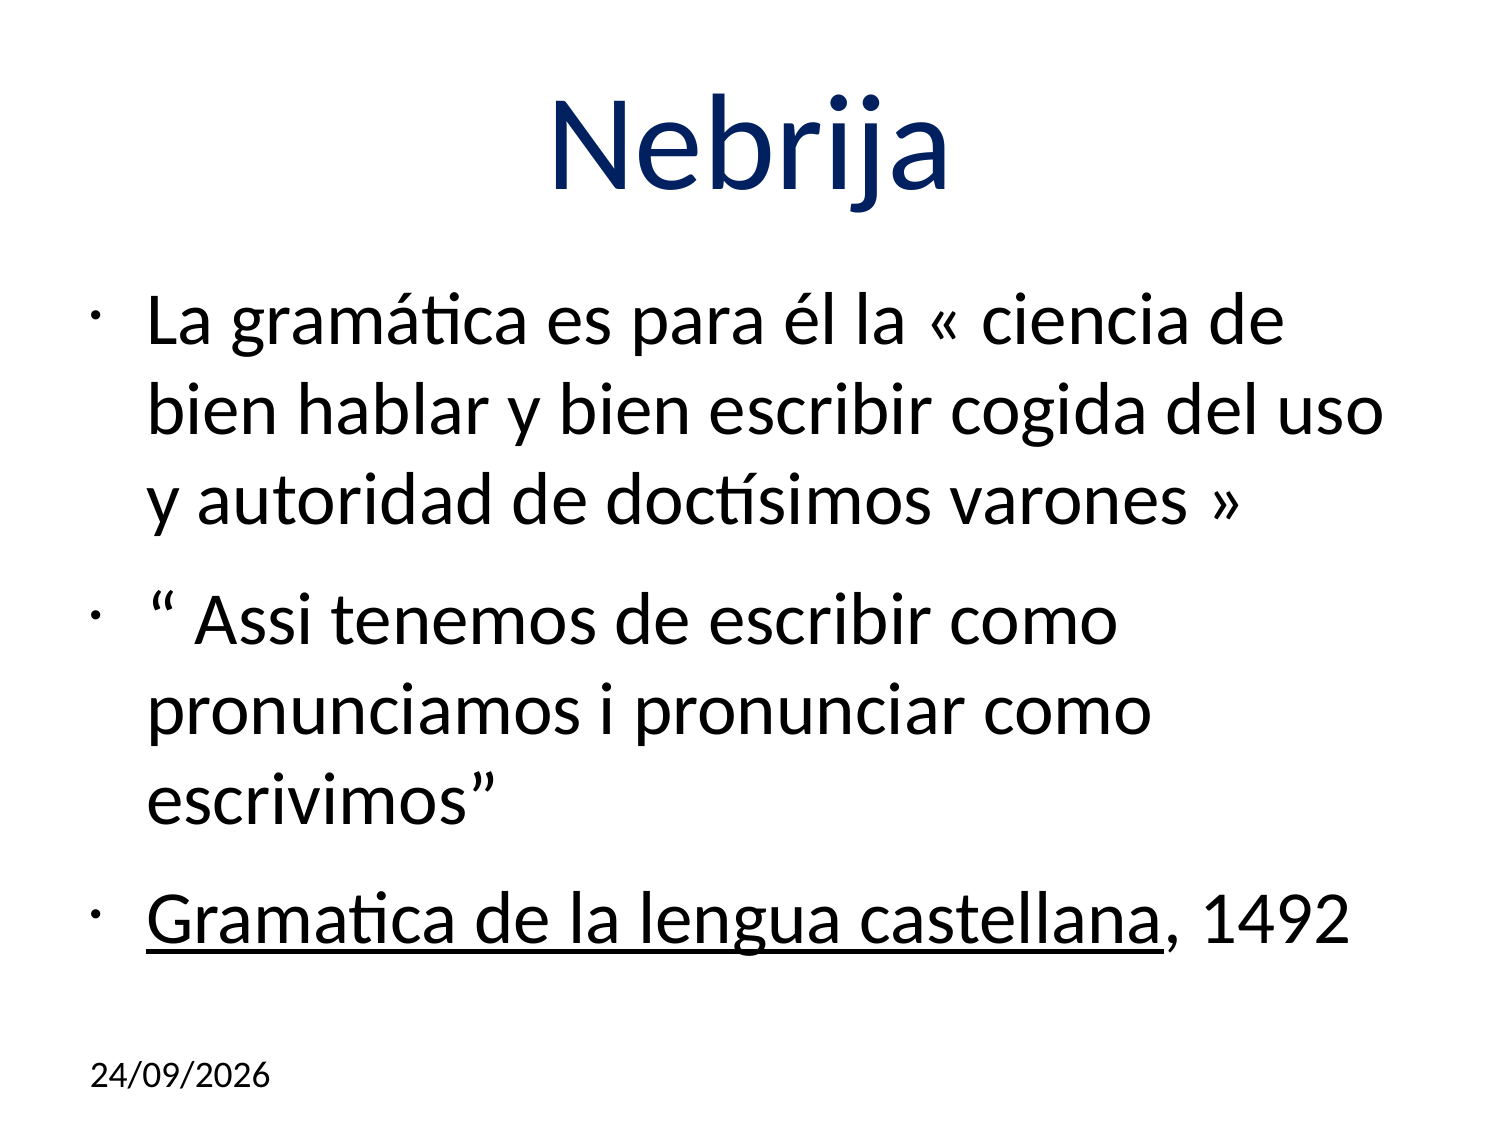

# Nebrija
La gramática es para él la « ciencia de bien hablar y bien escribir cogida del uso y autoridad de doctísimos varones »
“ Assi tenemos de escribir como pronunciamos i pronunciar como escrivimos”
Gramatica de la lengua castellana, 1492
14 de avril de 2011